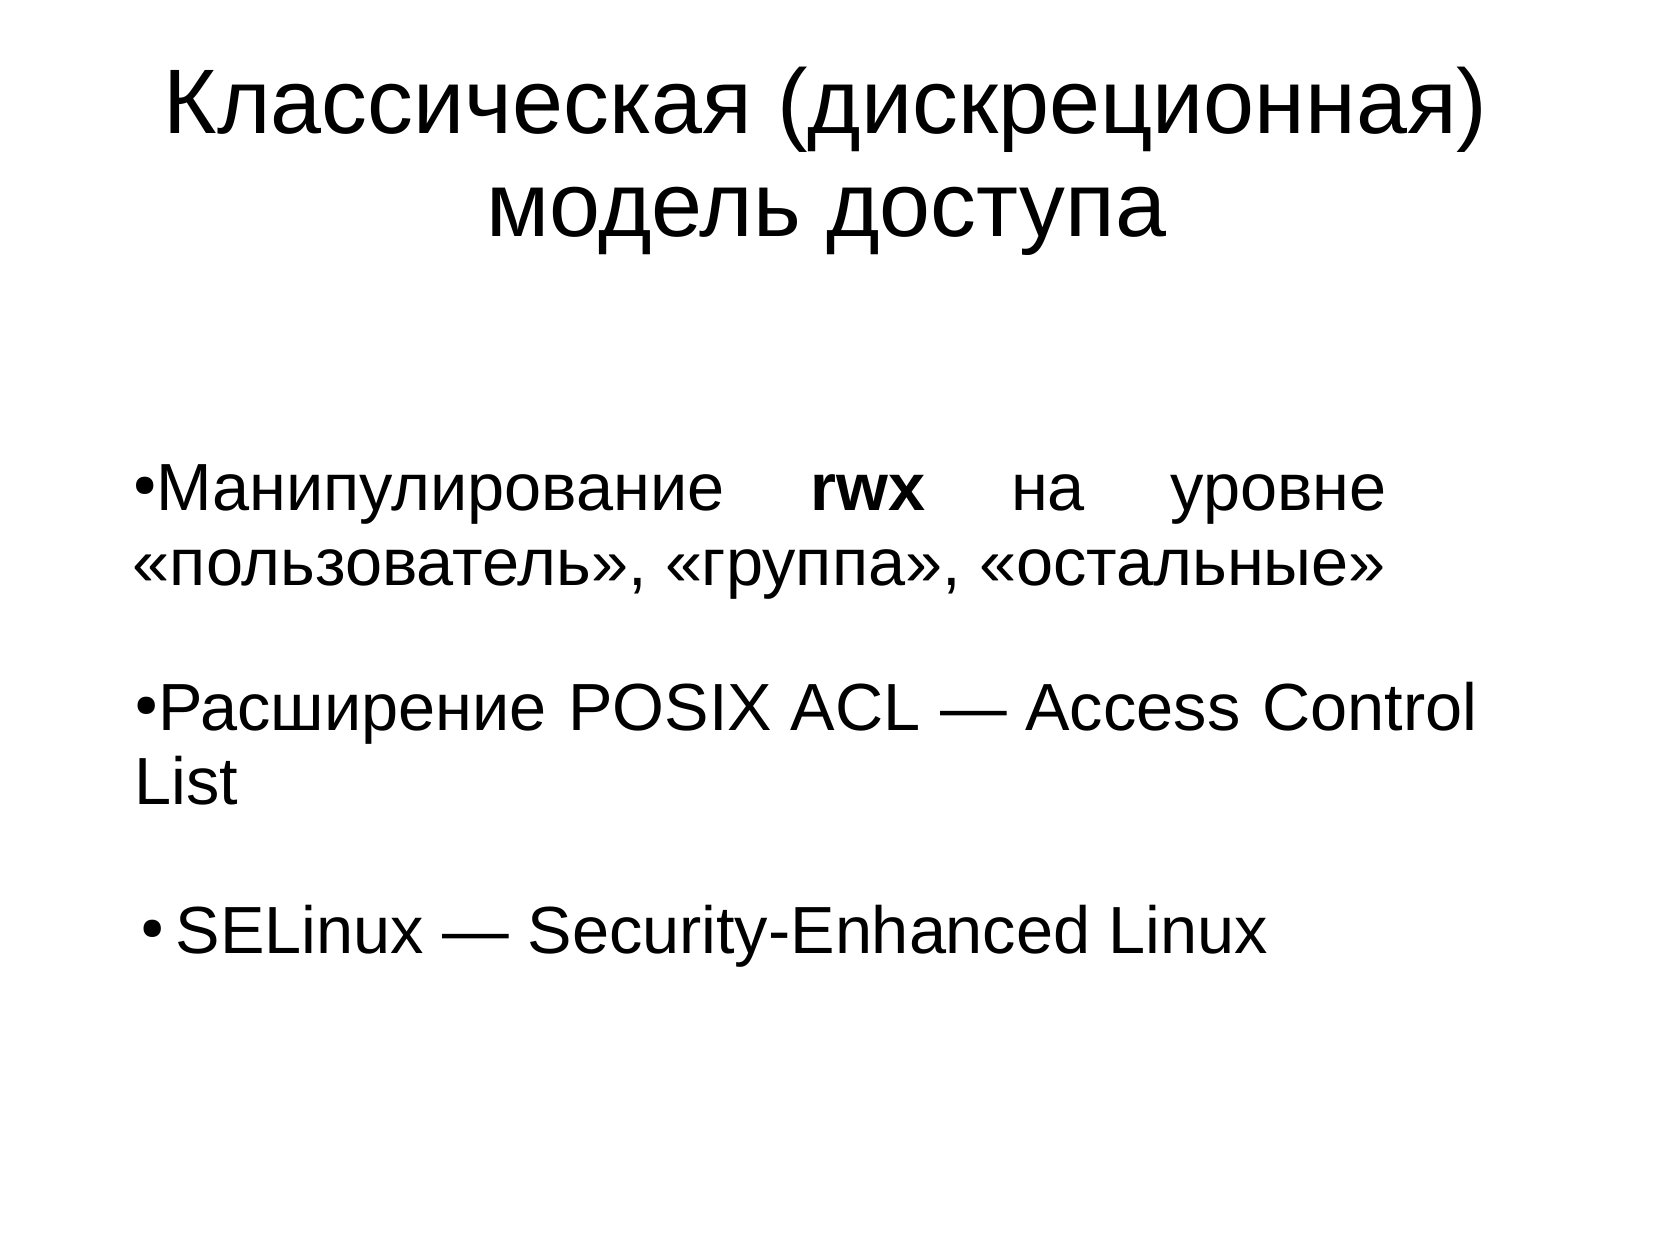

# Классическая (дискреционная) модель доступа
Манипулирование rwx на уровне «пользователь», «группа», «остальные»
Расширение POSIX ACL — Access Control List
SELinux — Security-Enhanced Linux